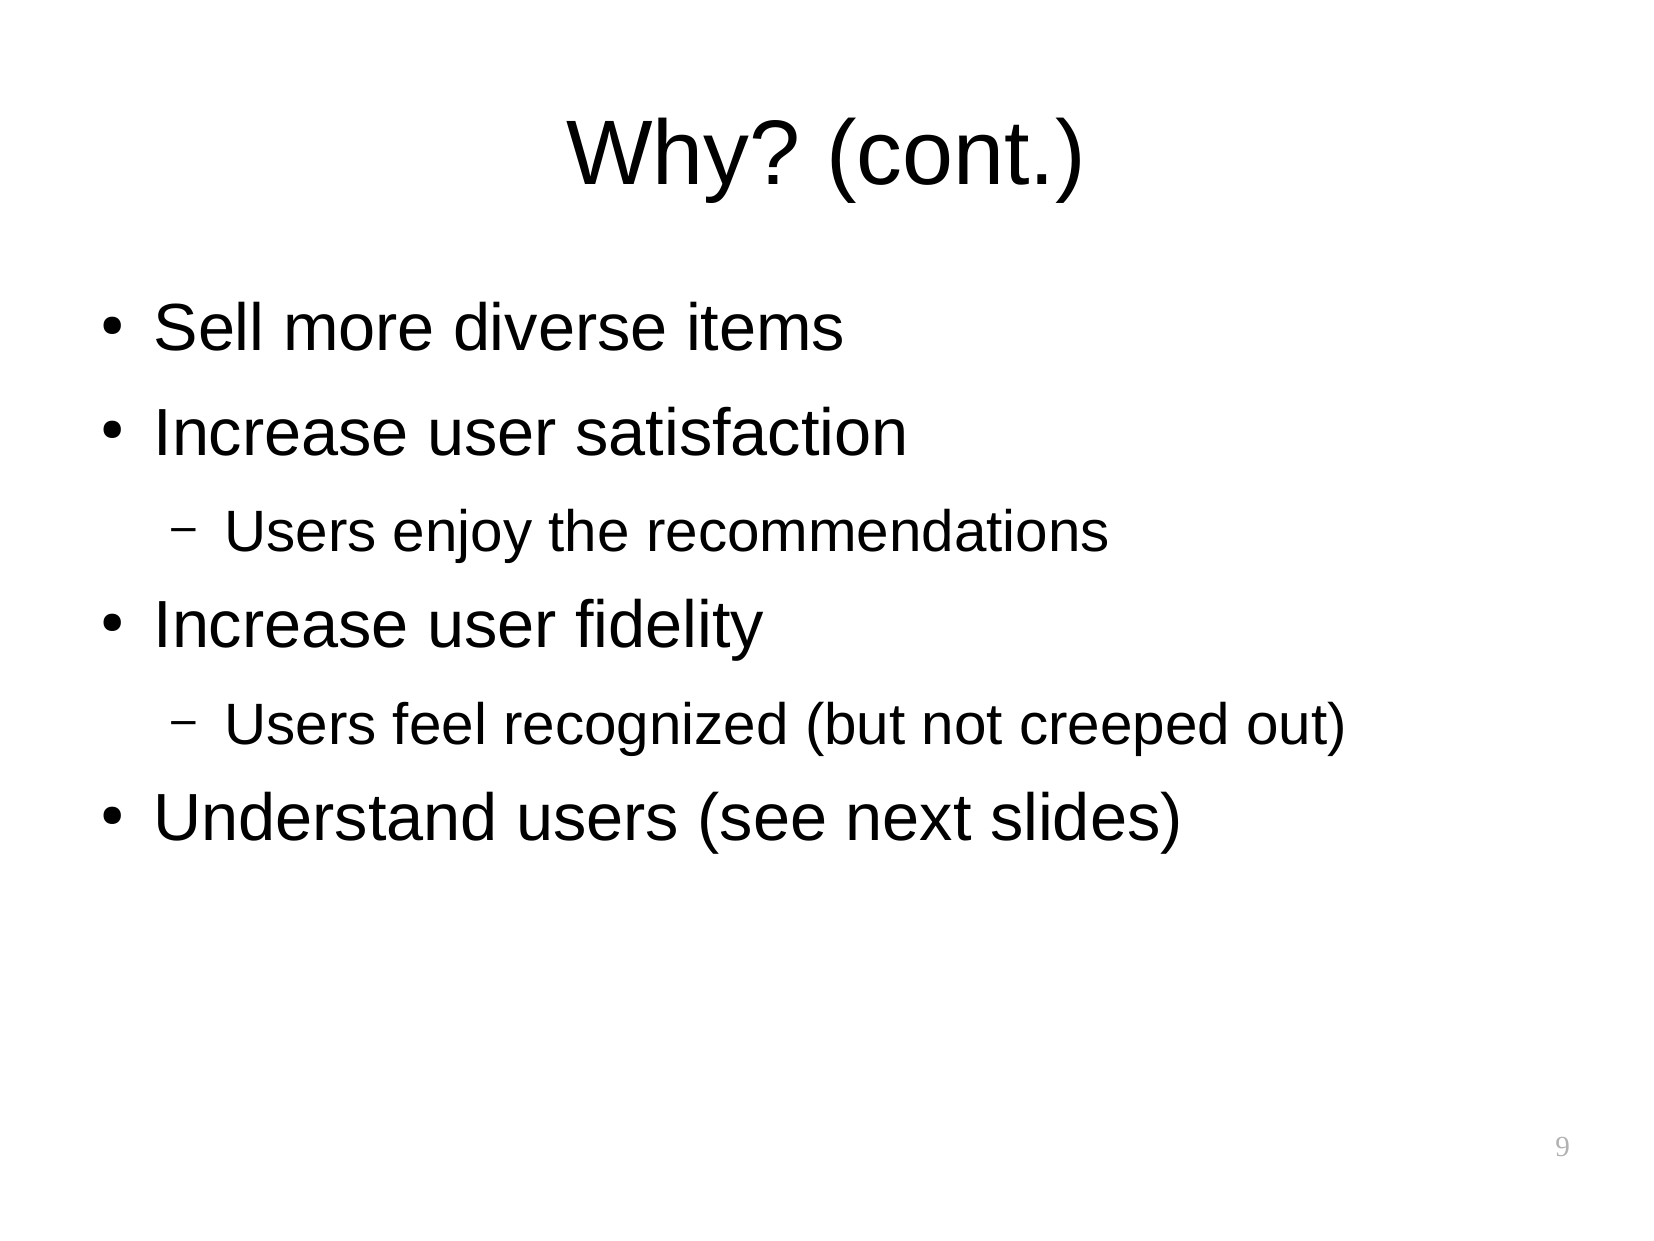

# Why? (cont.)
Sell more diverse items
Increase user satisfaction
Users enjoy the recommendations
Increase user fidelity
Users feel recognized (but not creeped out)
Understand users (see next slides)
9